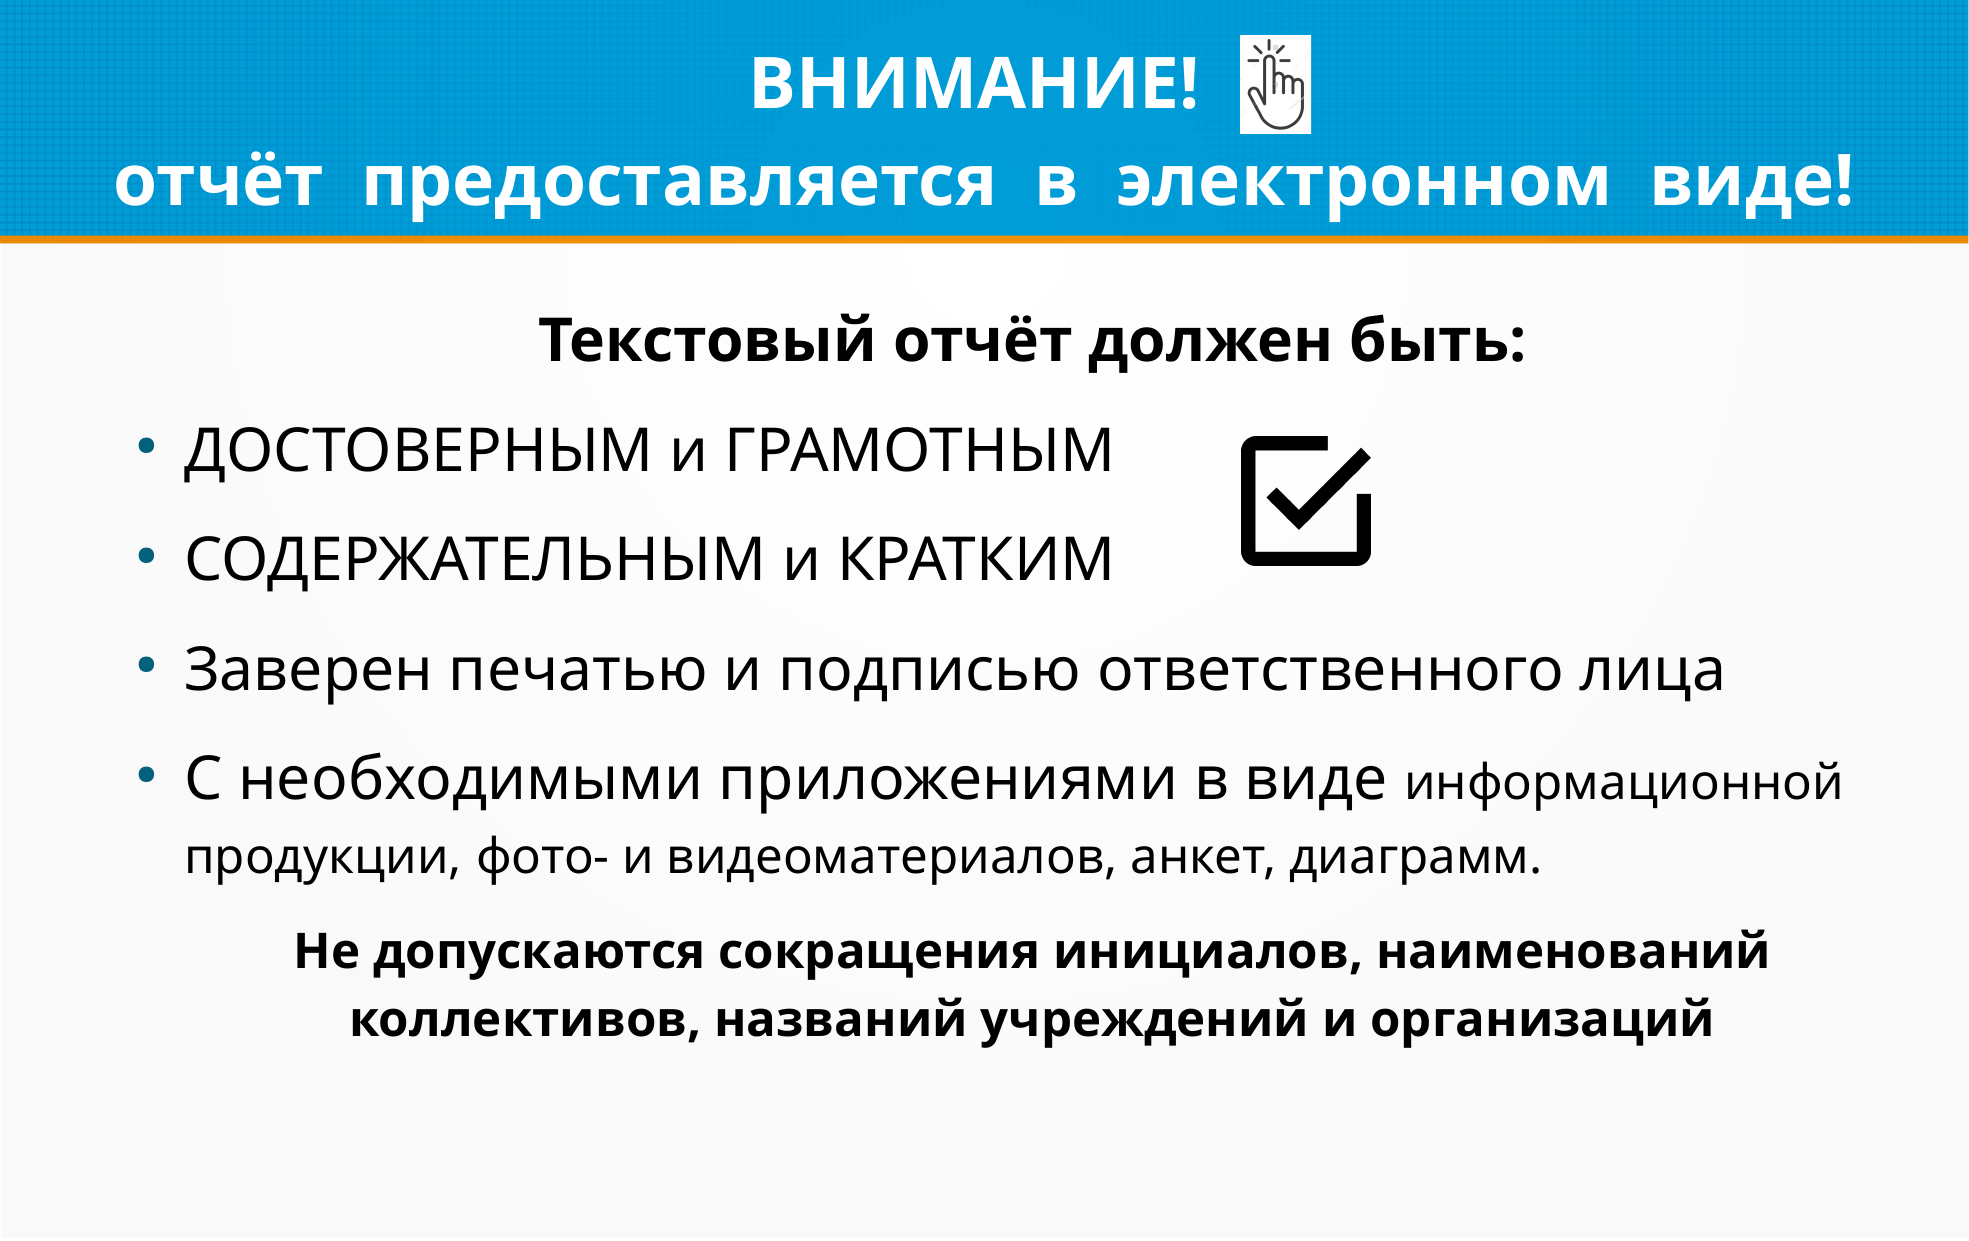

# ВНИМАНИЕ! отчёт предоставляется в электронном виде!
Текстовый отчёт должен быть:
ДОСТОВЕРНЫМ и ГРАМОТНЫМ
СОДЕРЖАТЕЛЬНЫМ и КРАТКИМ
Заверен печатью и подписью ответственного лица
С необходимыми приложениями в виде информационной продукции, фото- и видеоматериалов, анкет, диаграмм.
Не допускаются сокращения инициалов, наименований коллективов, названий учреждений и организаций